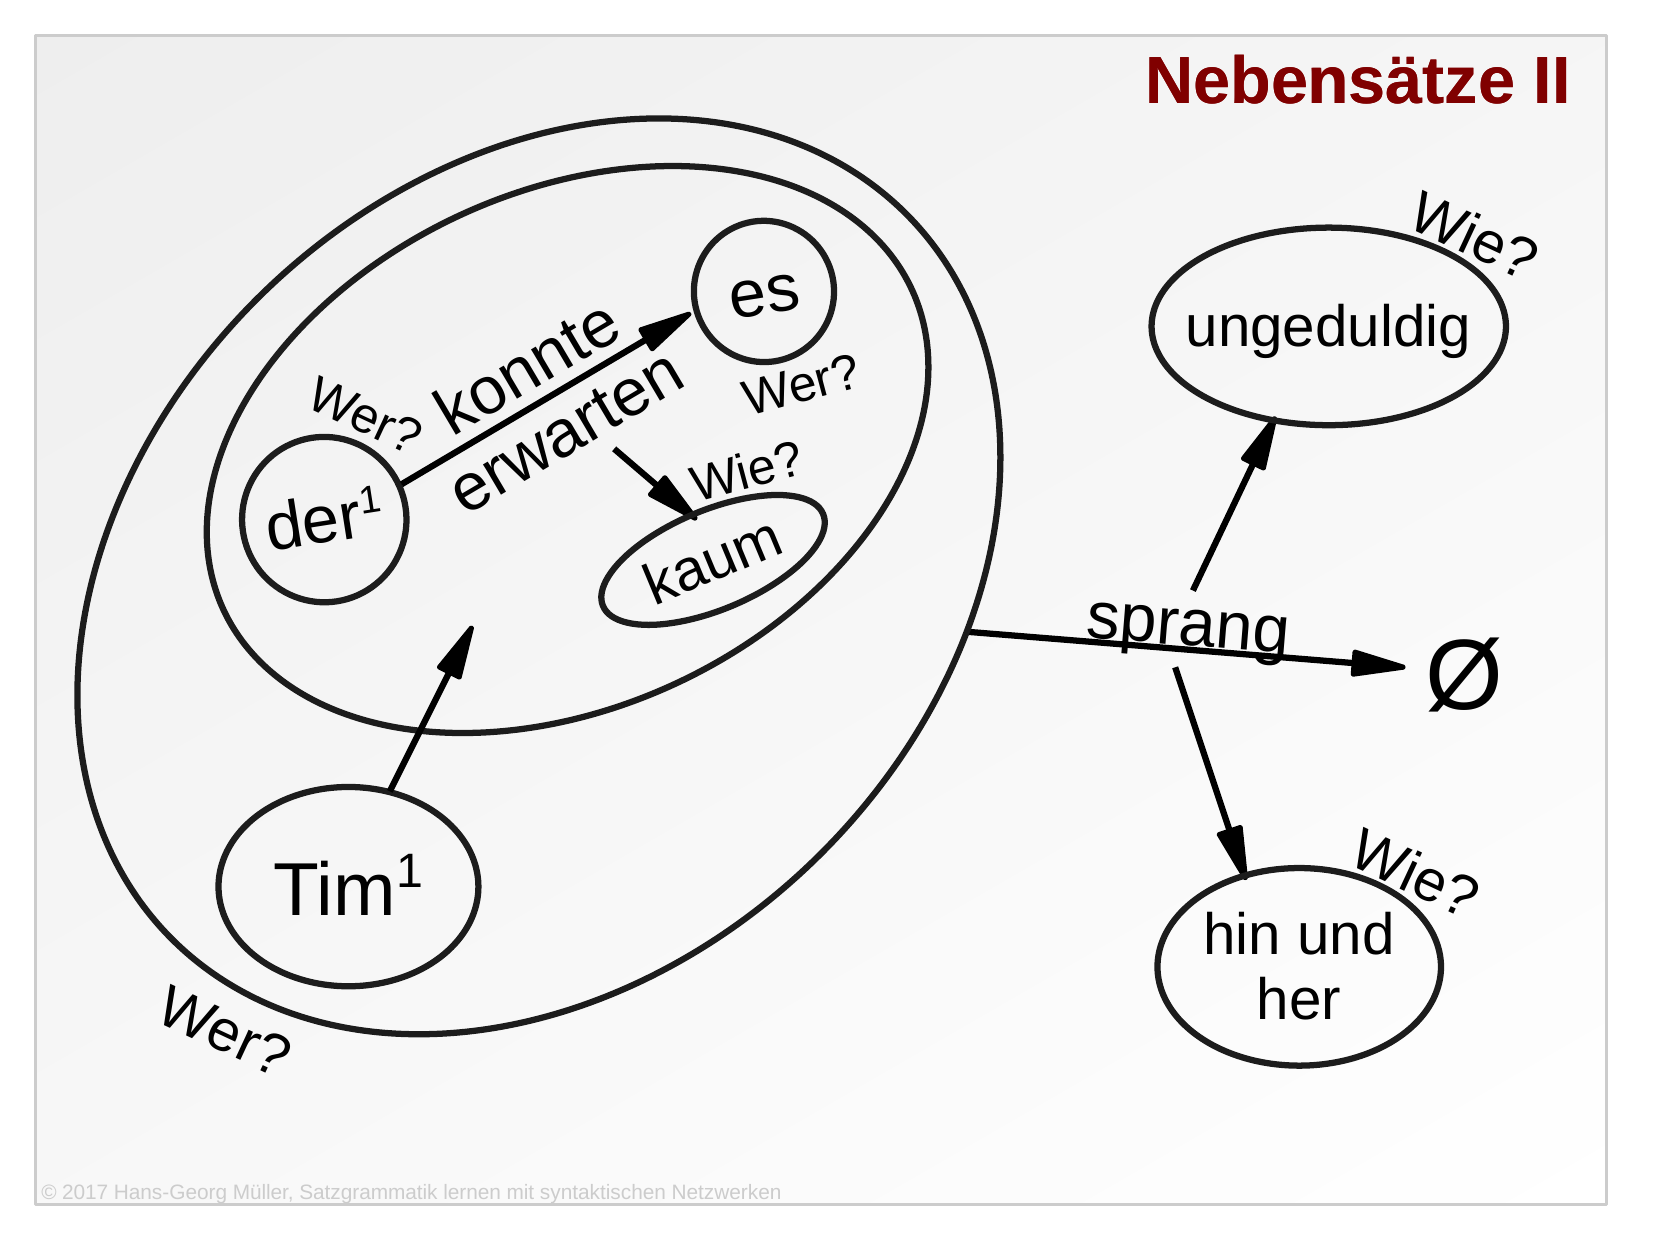

# Nebensätze II
Nebensätze II
es
konnte
erwarten
der1
kaum
Wie?
ungeduldig
Wer?
Wer?
Wie?
Ø
sprang
Tim1
Wie?
hin und
her
Wer?